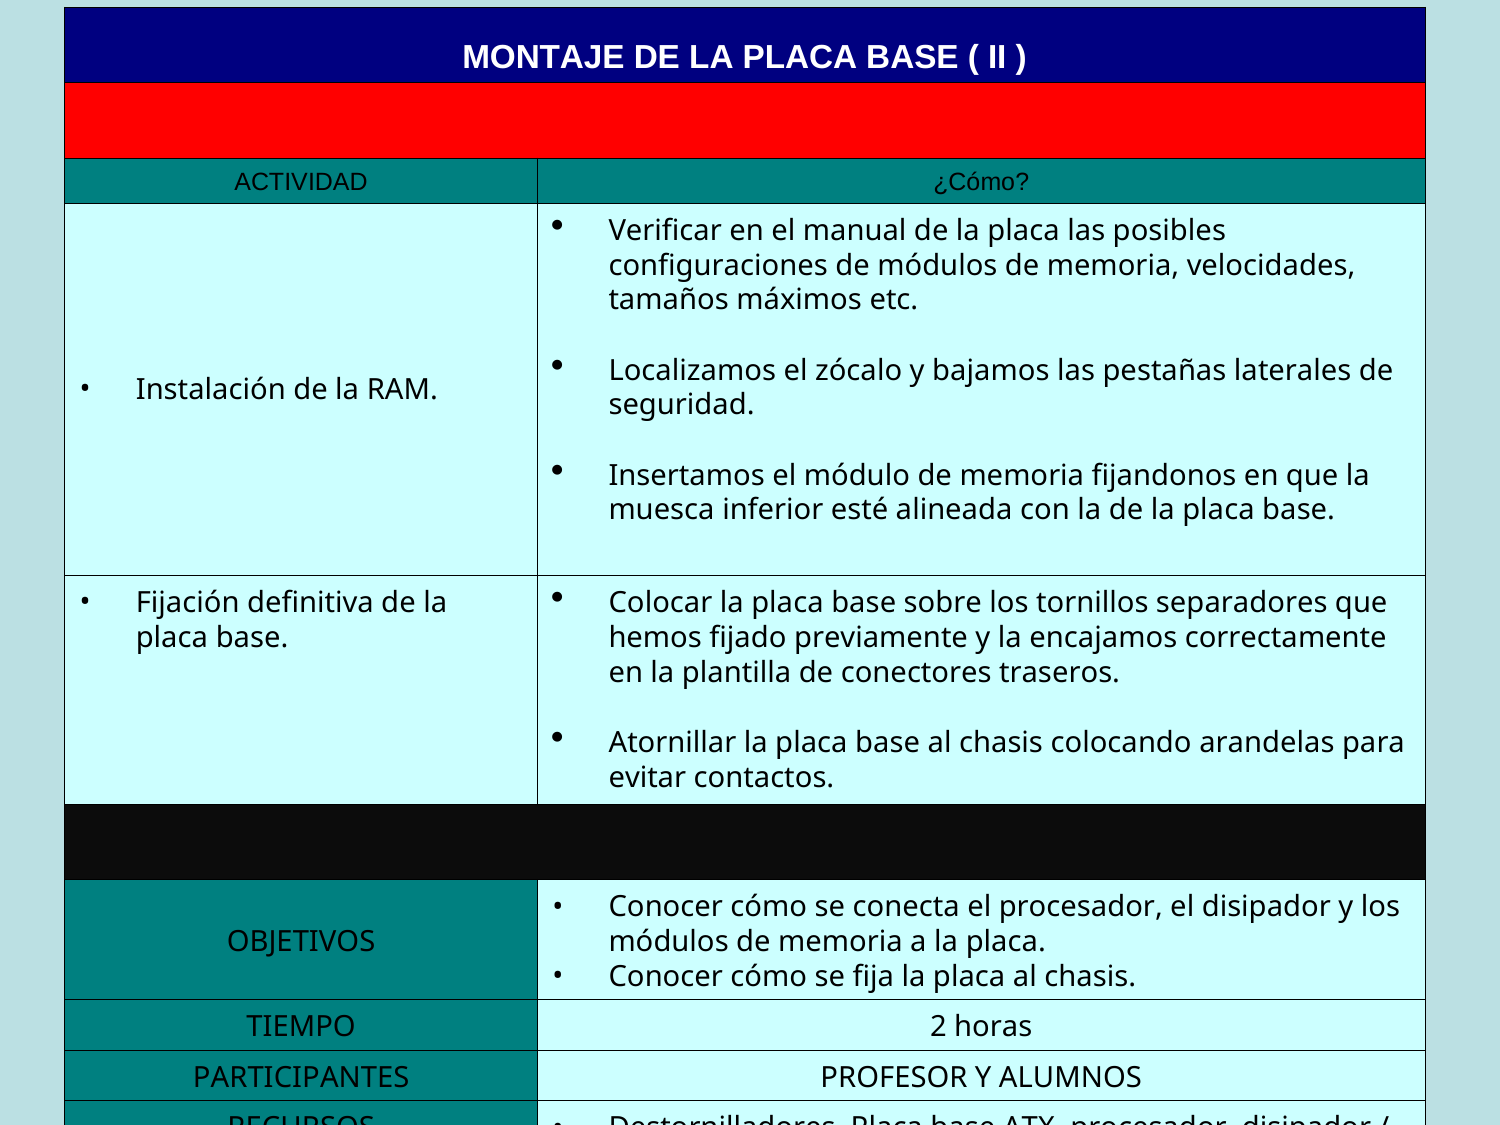

| MONTAJE DE LA PLACA BASE ( II ) | |
| --- | --- |
| | |
| ACTIVIDAD | ¿Cómo? |
| Instalación de la RAM. | Verificar en el manual de la placa las posibles configuraciones de módulos de memoria, velocidades, tamaños máximos etc. Localizamos el zócalo y bajamos las pestañas laterales de seguridad. Insertamos el módulo de memoria fijandonos en que la muesca inferior esté alineada con la de la placa base. |
| Fijación definitiva de la placa base. | Colocar la placa base sobre los tornillos separadores que hemos fijado previamente y la encajamos correctamente en la plantilla de conectores traseros. Atornillar la placa base al chasis colocando arandelas para evitar contactos. |
| | |
| OBJETIVOS | Conocer cómo se conecta el procesador, el disipador y los módulos de memoria a la placa. Conocer cómo se fija la placa al chasis. |
| TIEMPO | 2 horas |
| PARTICIPANTES | PROFESOR Y ALUMNOS |
| RECURSOS | Destornilladores, Placa base ATX, procesador, disipador / ventilador, módulos de memoria. |